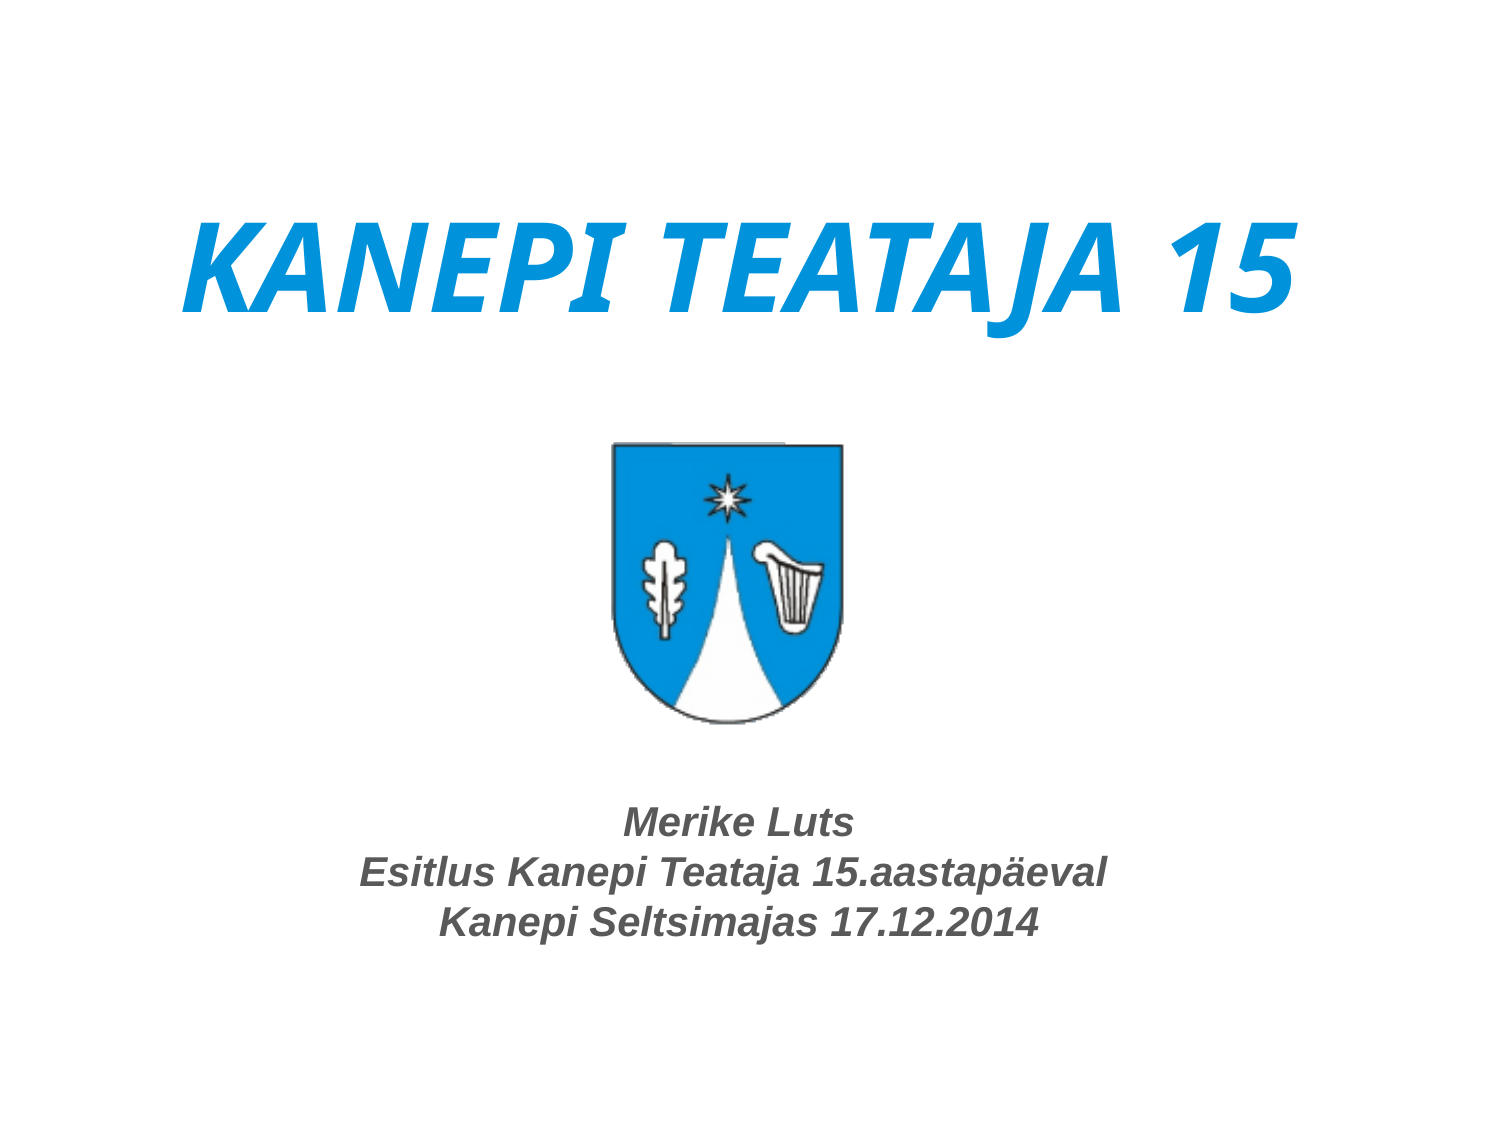

# KANEPI TEATAJA 15
Merike Luts
Esitlus Kanepi Teataja 15.aastapäeval
Kanepi Seltsimajas 17.12.2014